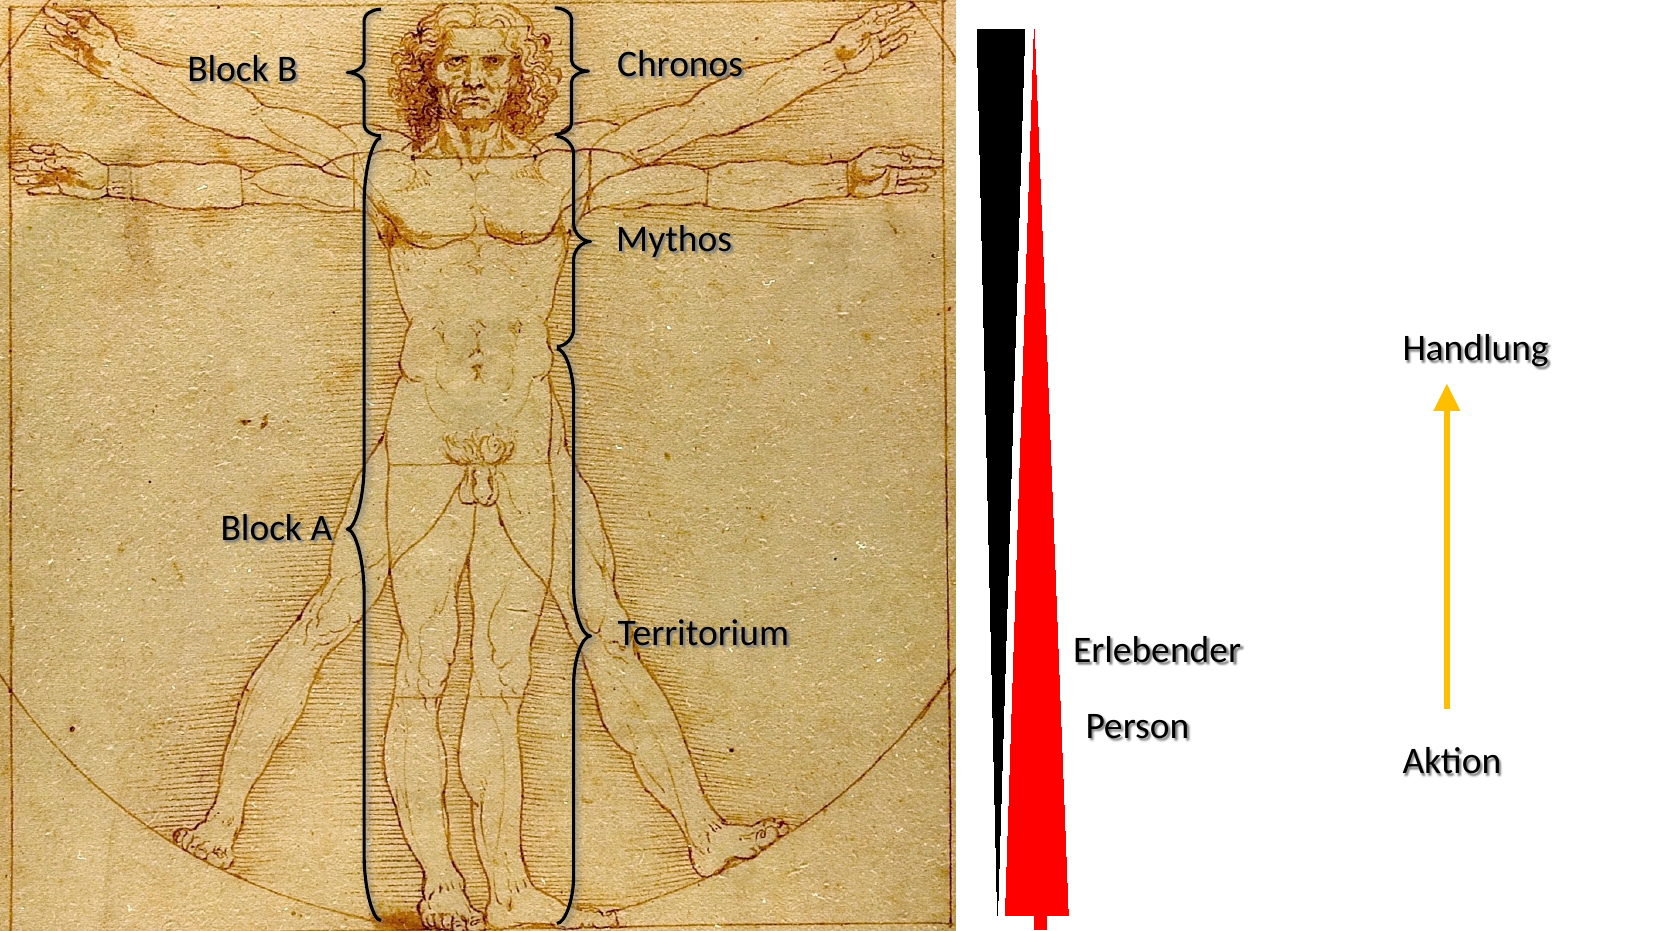

Chronos
Block B
Mythos
Handlung
Block A
Territorium
Erlebender
Person
Aktion